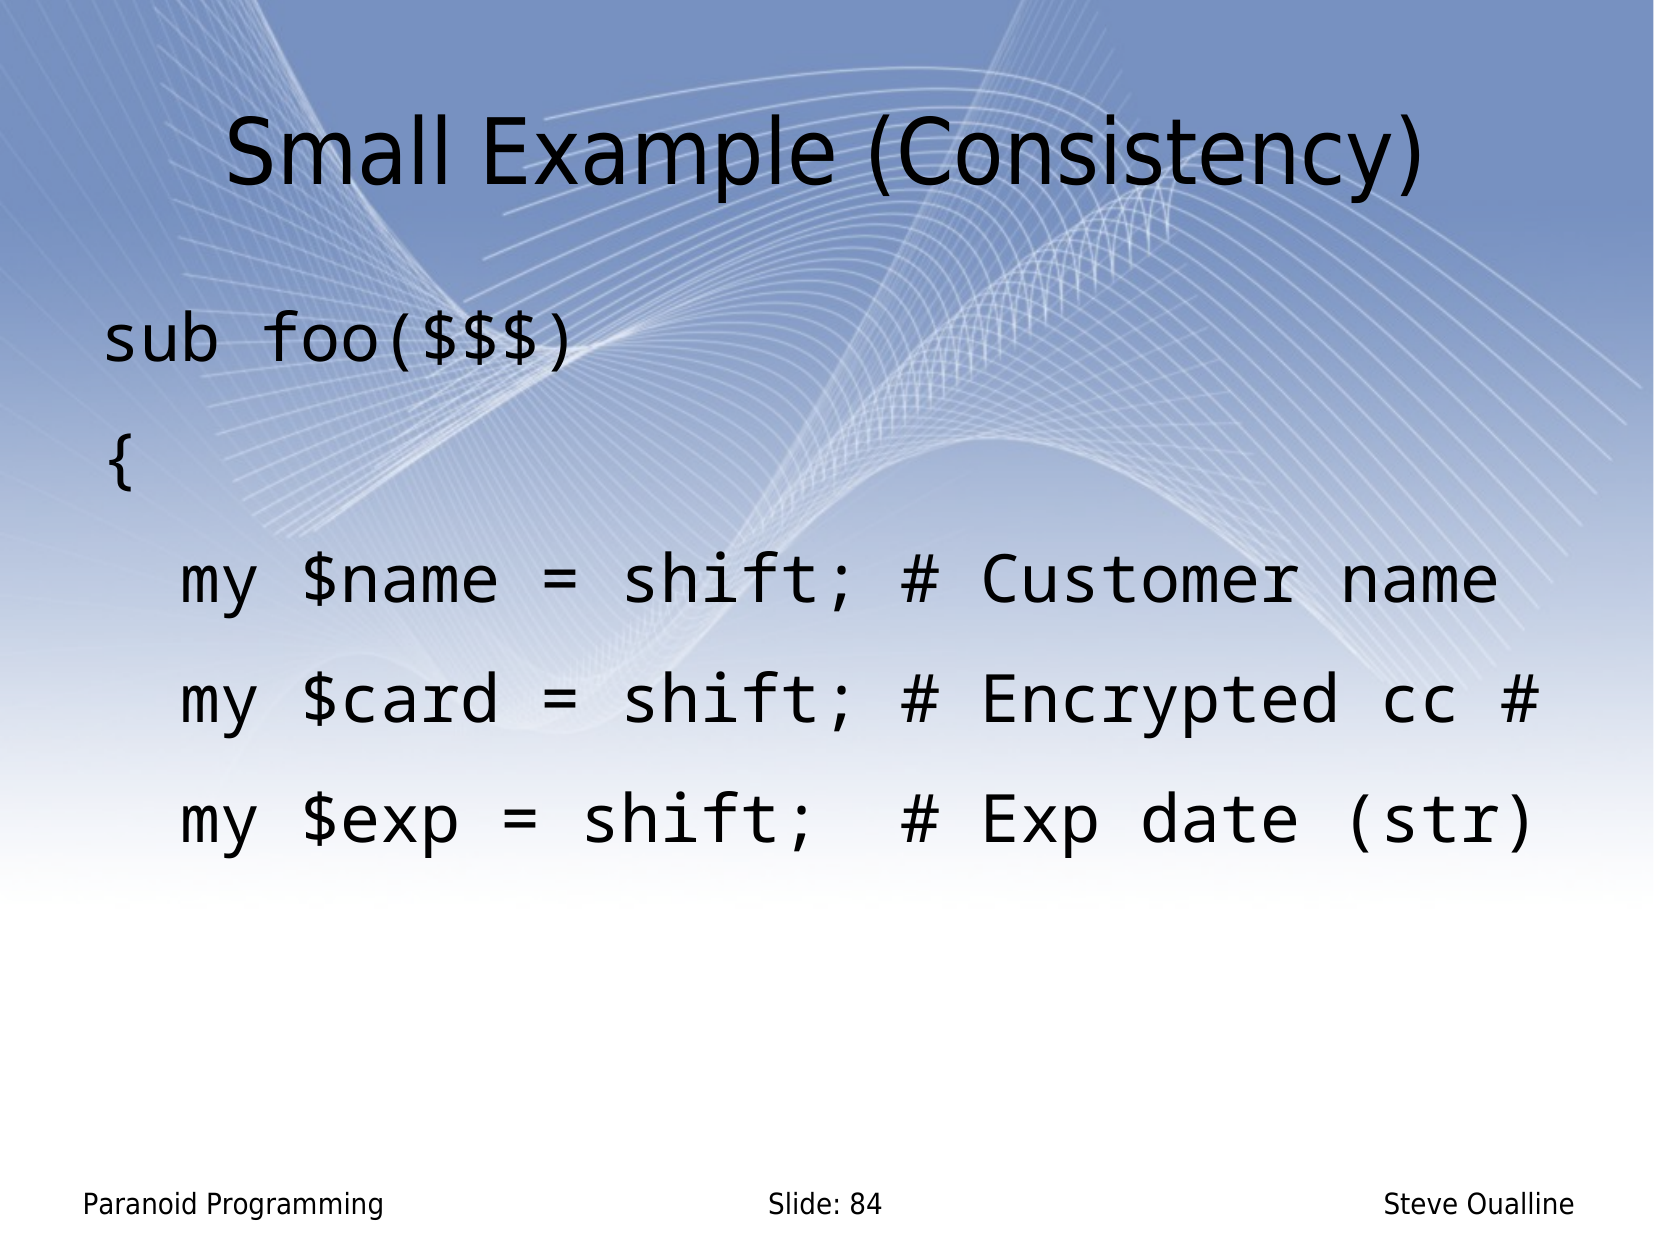

# Small Example (Consistency)
sub foo($$$)
{
 my $name = shift; # Customer name
 my $card = shift; # Encrypted cc #
 my $exp = shift; # Exp date (str)
Paranoid Programming
Steve Oualline
84